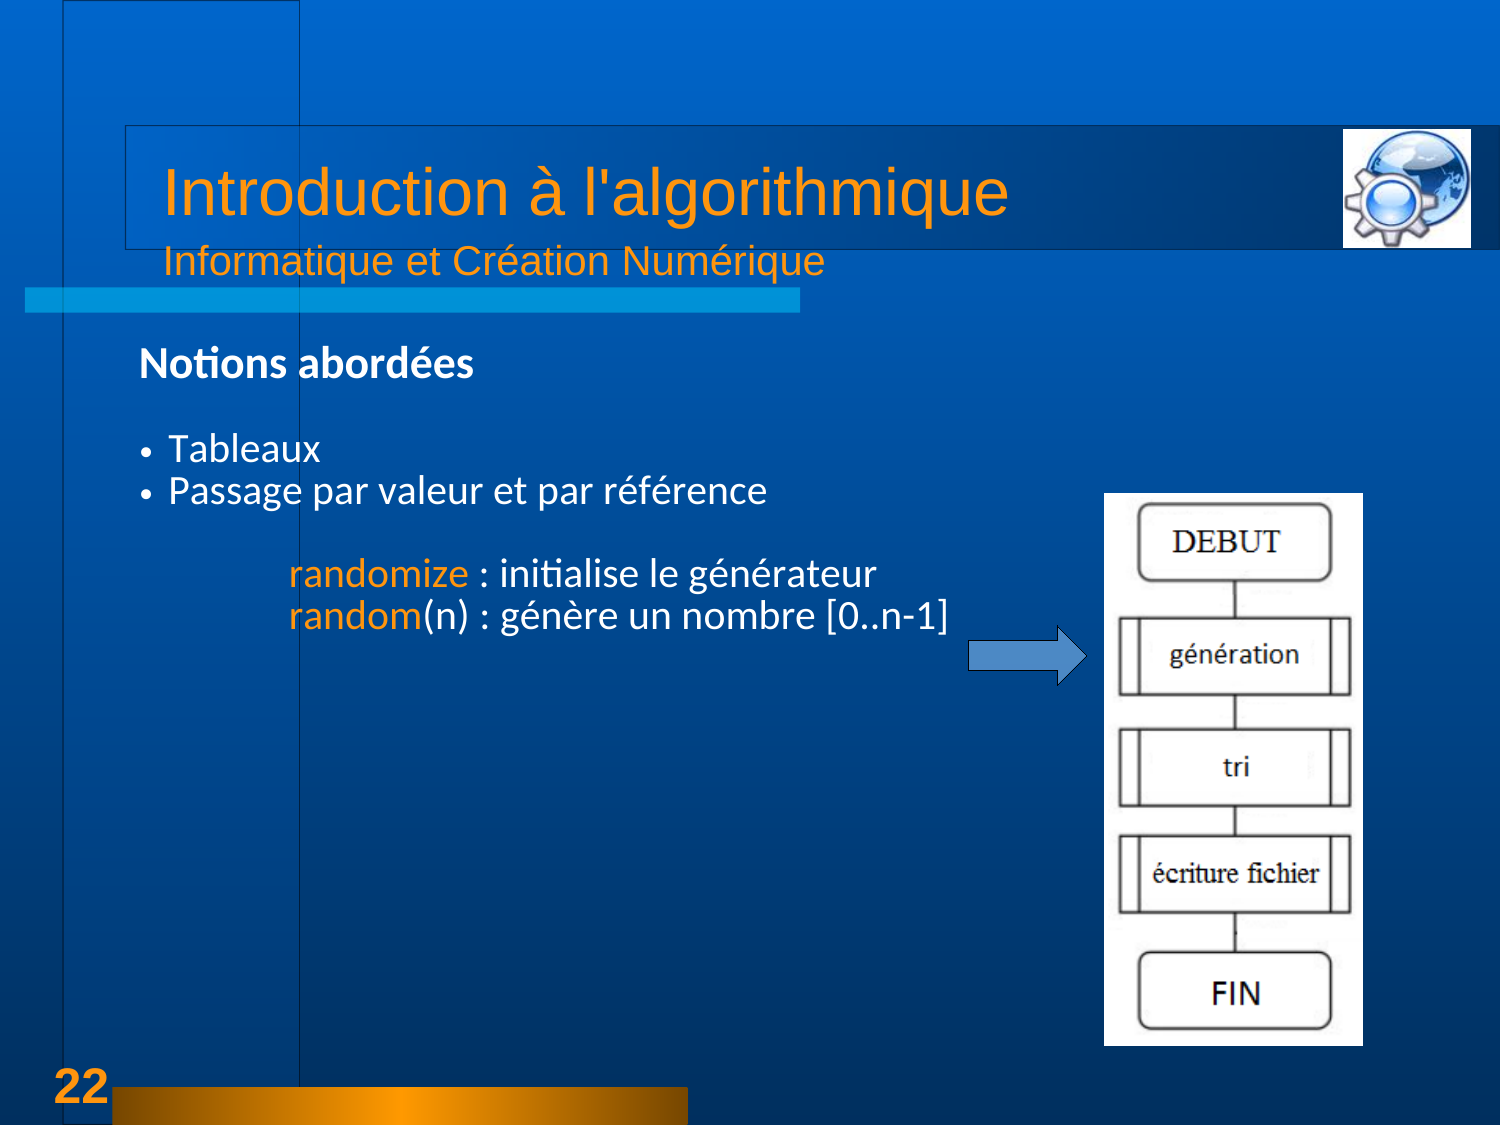

Notions abordées
Tableaux
Passage par valeur et par référence
	randomize : initialise le générateur
	random(n) : génère un nombre [0..n-1]